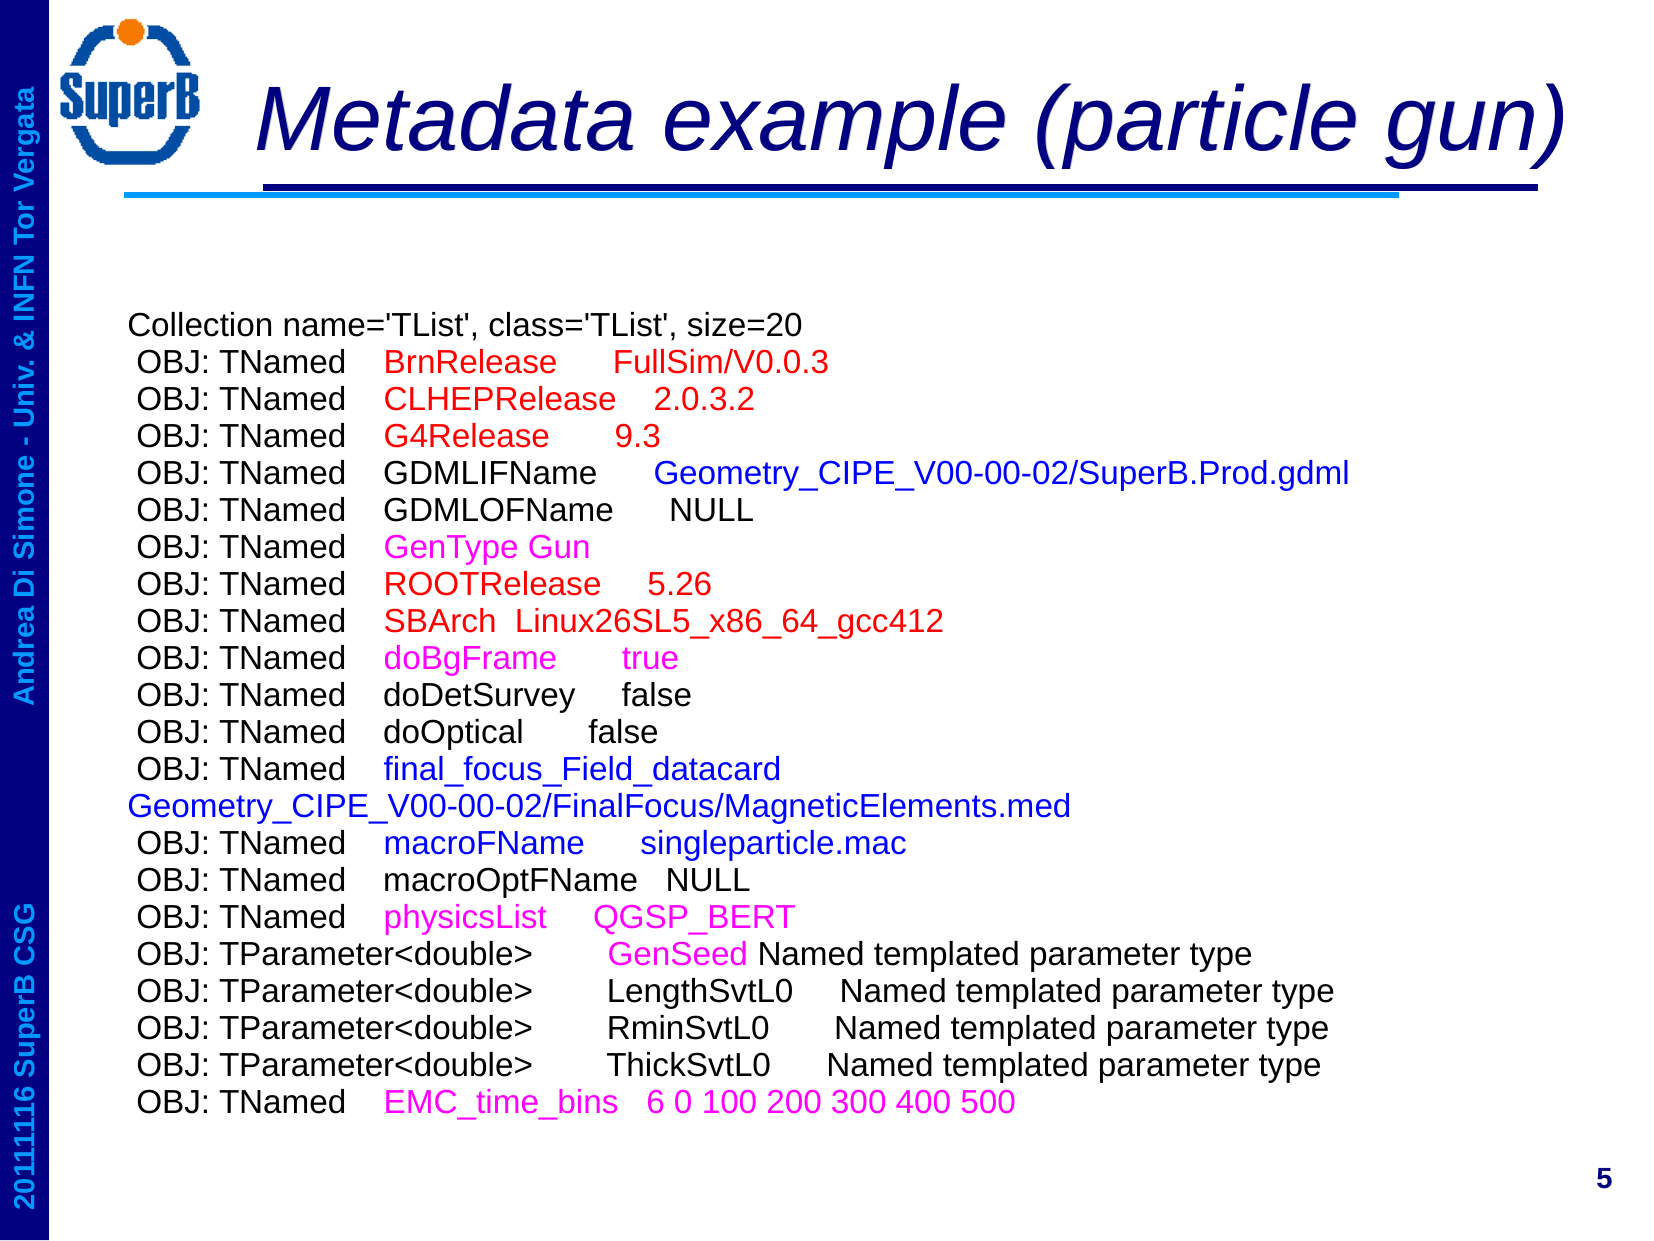

# Metadata example (particle gun)
Collection name='TList', class='TList', size=20
 OBJ: TNamed BrnRelease FullSim/V0.0.3
 OBJ: TNamed CLHEPRelease 2.0.3.2
 OBJ: TNamed G4Release 9.3
 OBJ: TNamed GDMLIFName Geometry_CIPE_V00-00-02/SuperB.Prod.gdml
 OBJ: TNamed GDMLOFName NULL
 OBJ: TNamed GenType Gun
 OBJ: TNamed ROOTRelease 5.26
 OBJ: TNamed SBArch Linux26SL5_x86_64_gcc412
 OBJ: TNamed doBgFrame true
 OBJ: TNamed doDetSurvey false
 OBJ: TNamed doOptical false
 OBJ: TNamed final_focus_Field_datacard Geometry_CIPE_V00-00-02/FinalFocus/MagneticElements.med
 OBJ: TNamed macroFName singleparticle.mac
 OBJ: TNamed macroOptFName NULL
 OBJ: TNamed physicsList QGSP_BERT
 OBJ: TParameter<double> GenSeed Named templated parameter type
 OBJ: TParameter<double> LengthSvtL0 Named templated parameter type
 OBJ: TParameter<double> RminSvtL0 Named templated parameter type
 OBJ: TParameter<double> ThickSvtL0 Named templated parameter type
 OBJ: TNamed EMC_time_bins 6 0 100 200 300 400 500
Andrea Di Simone - Univ. & INFN Tor Vergata
20111116 SuperB CSG
5